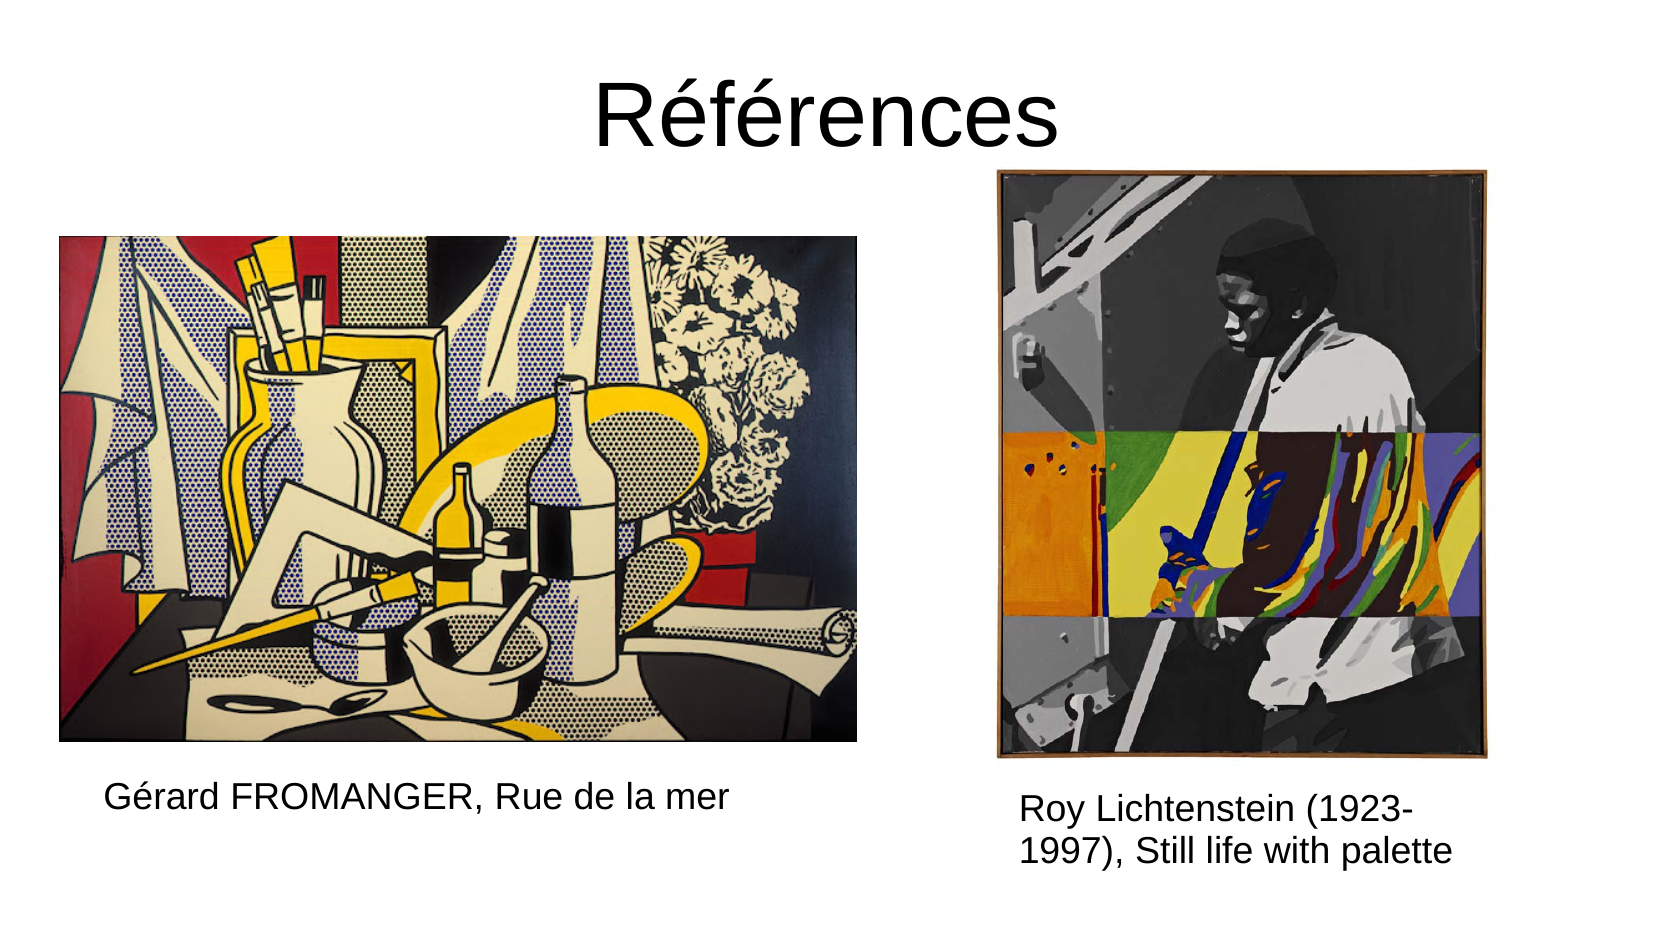

# Références
Gérard FROMANGER, Rue de la mer
Roy Lichtenstein (1923-1997), Still life with palette